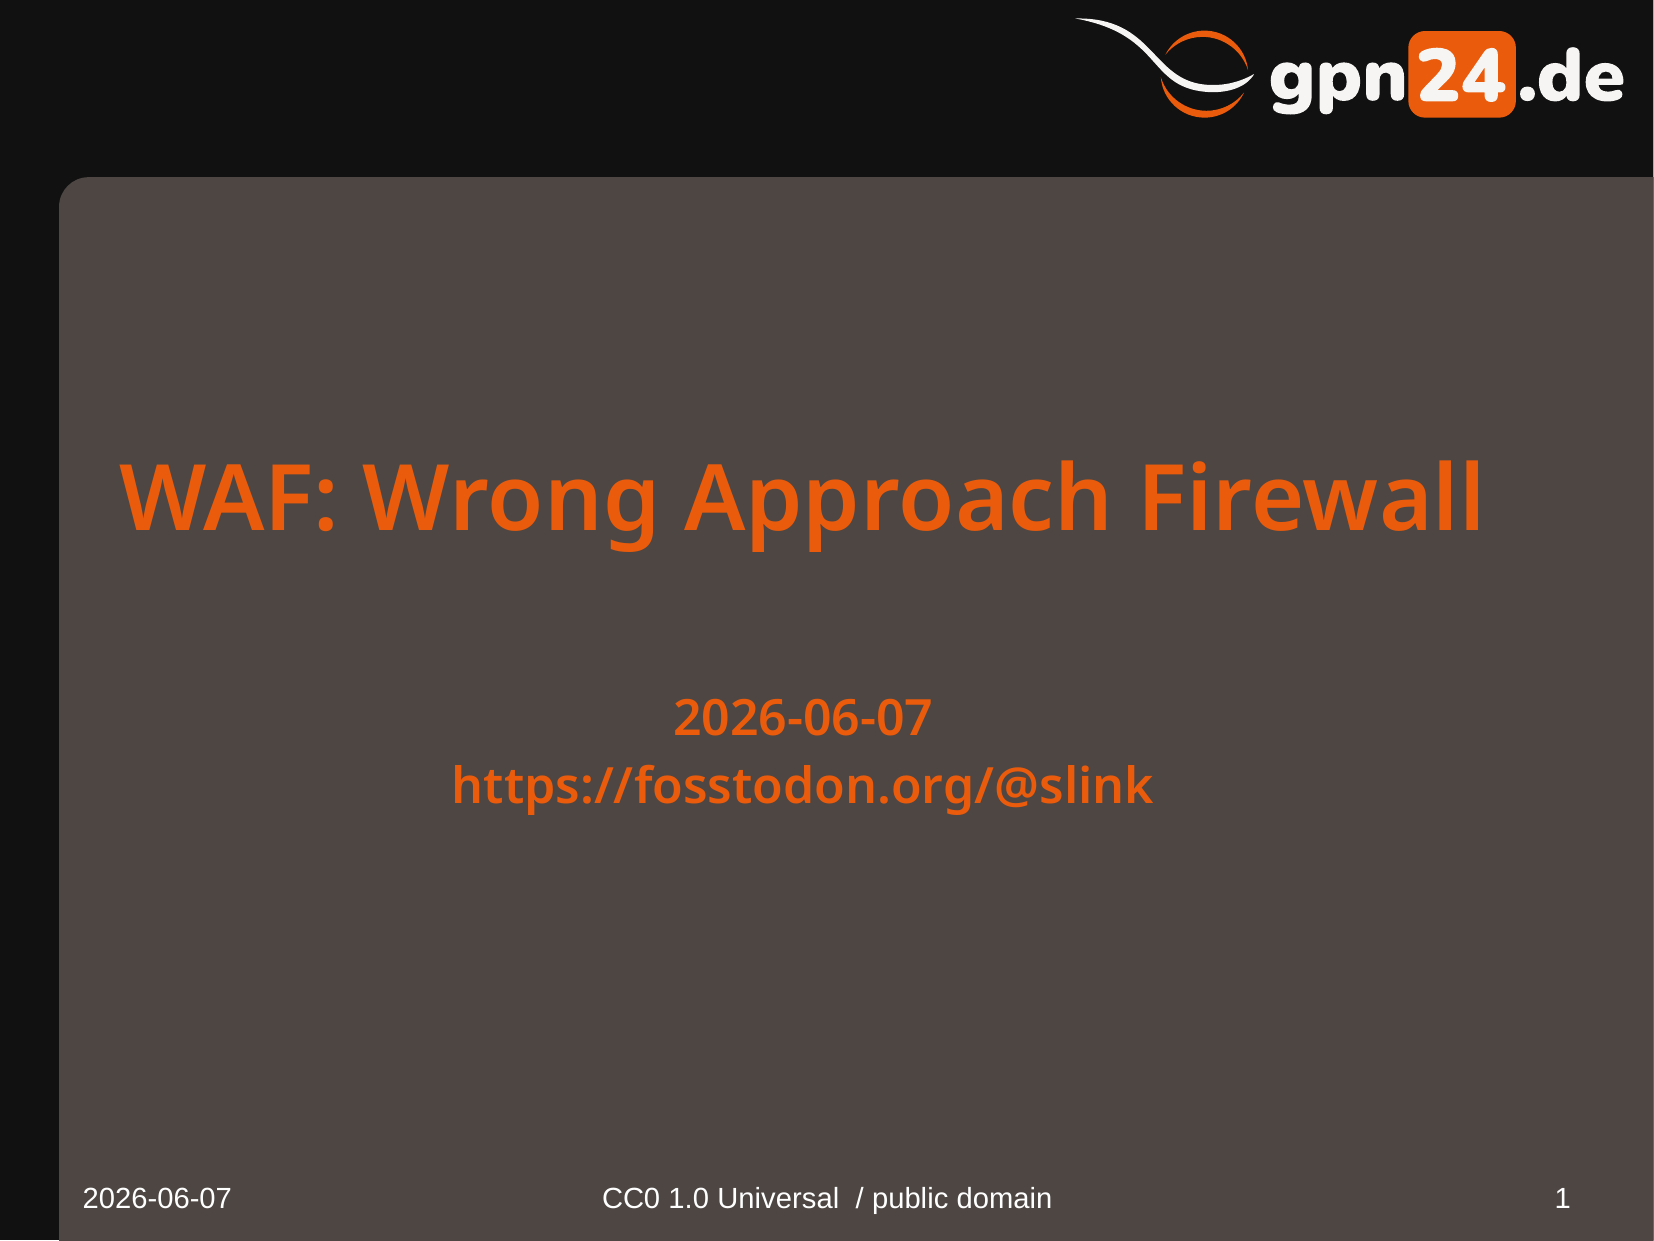

# WAF: Wrong Approach Firewall 2026-06-07 https://fosstodon.org/@slink